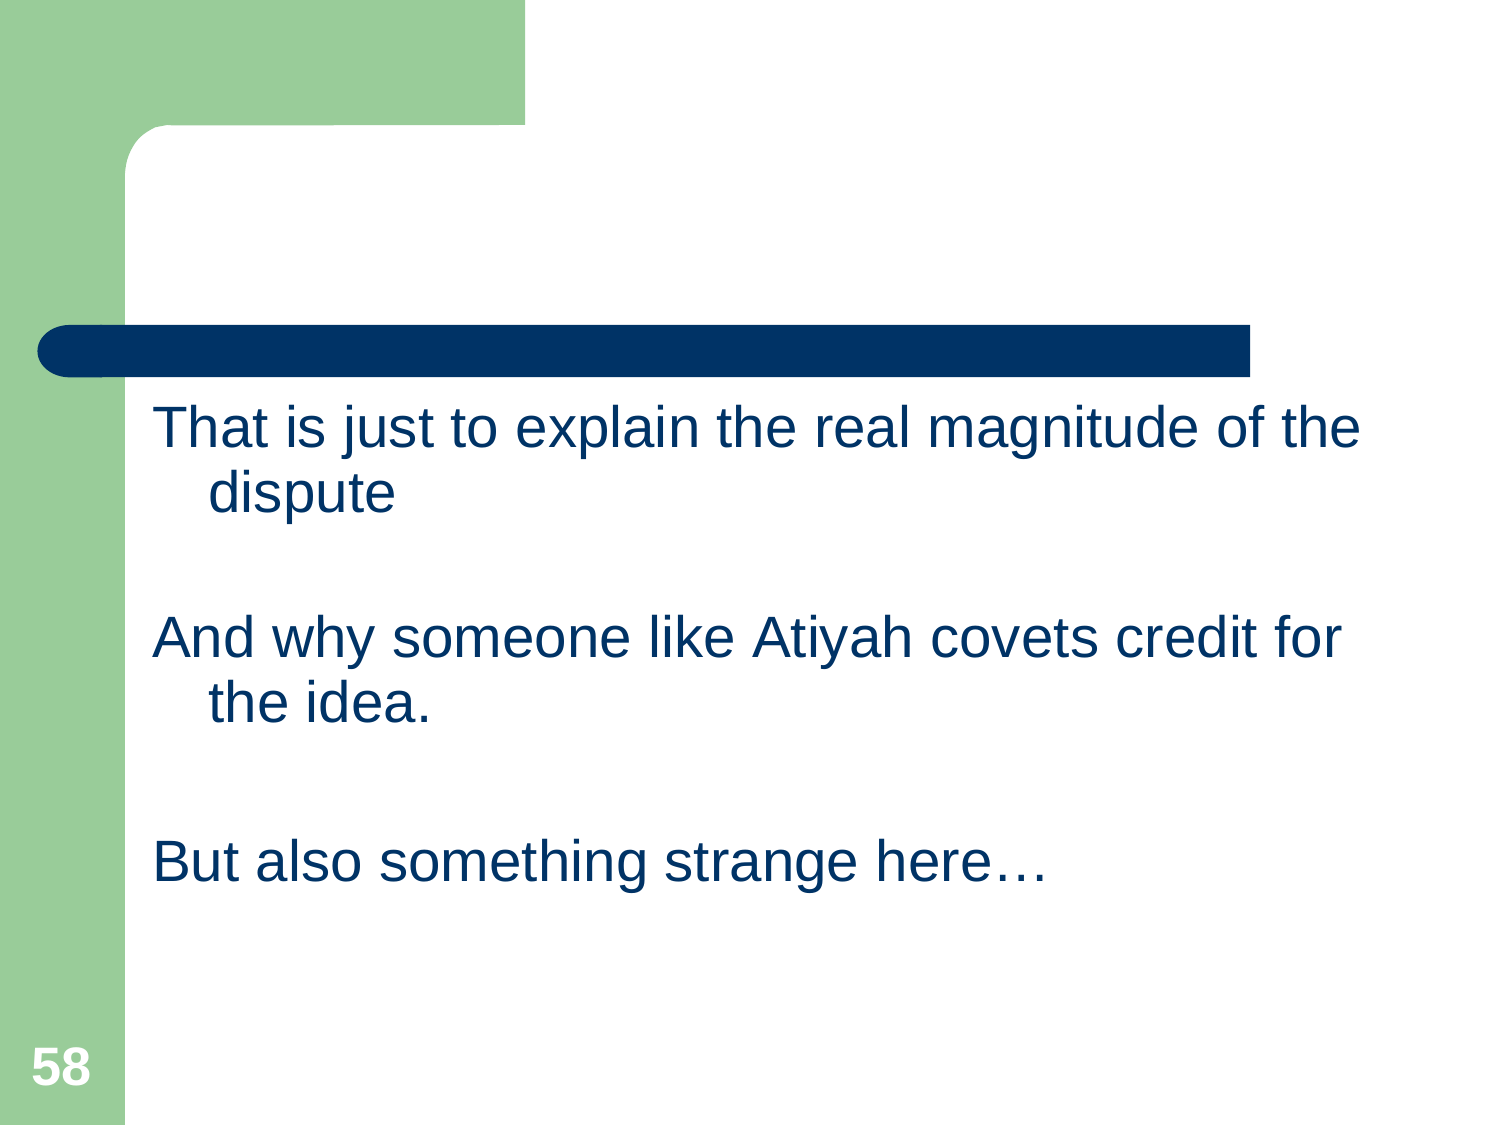

# That is just to explain the real magnitude of the dispute
And why someone like Atiyah covets credit for the idea.
But also something strange here…
58